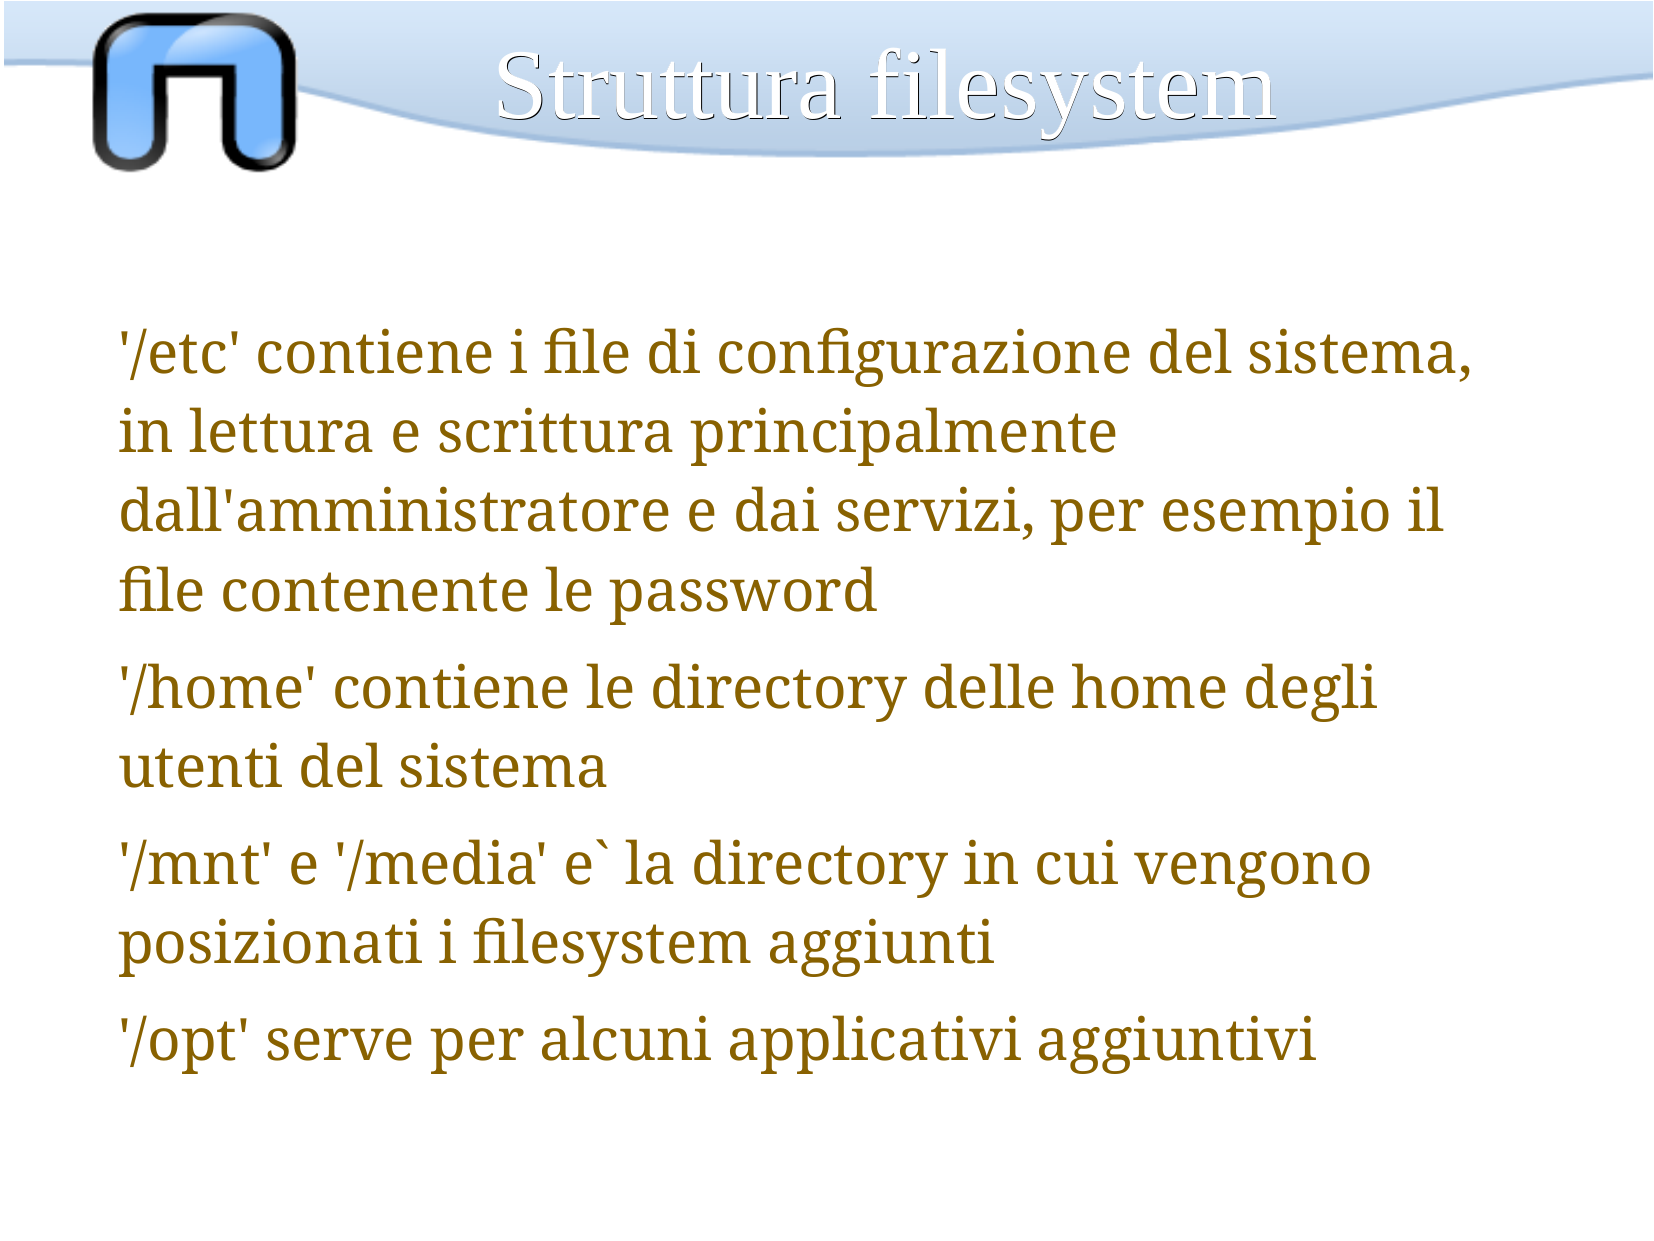

Struttura filesystem
# '/etc' contiene i file di configurazione del sistema, in lettura e scrittura principalmente dall'amministratore e dai servizi, per esempio il file contenente le password
'/home' contiene le directory delle home degli utenti del sistema
'/mnt' e '/media' e` la directory in cui vengono posizionati i filesystem aggiunti
'/opt' serve per alcuni applicativi aggiuntivi